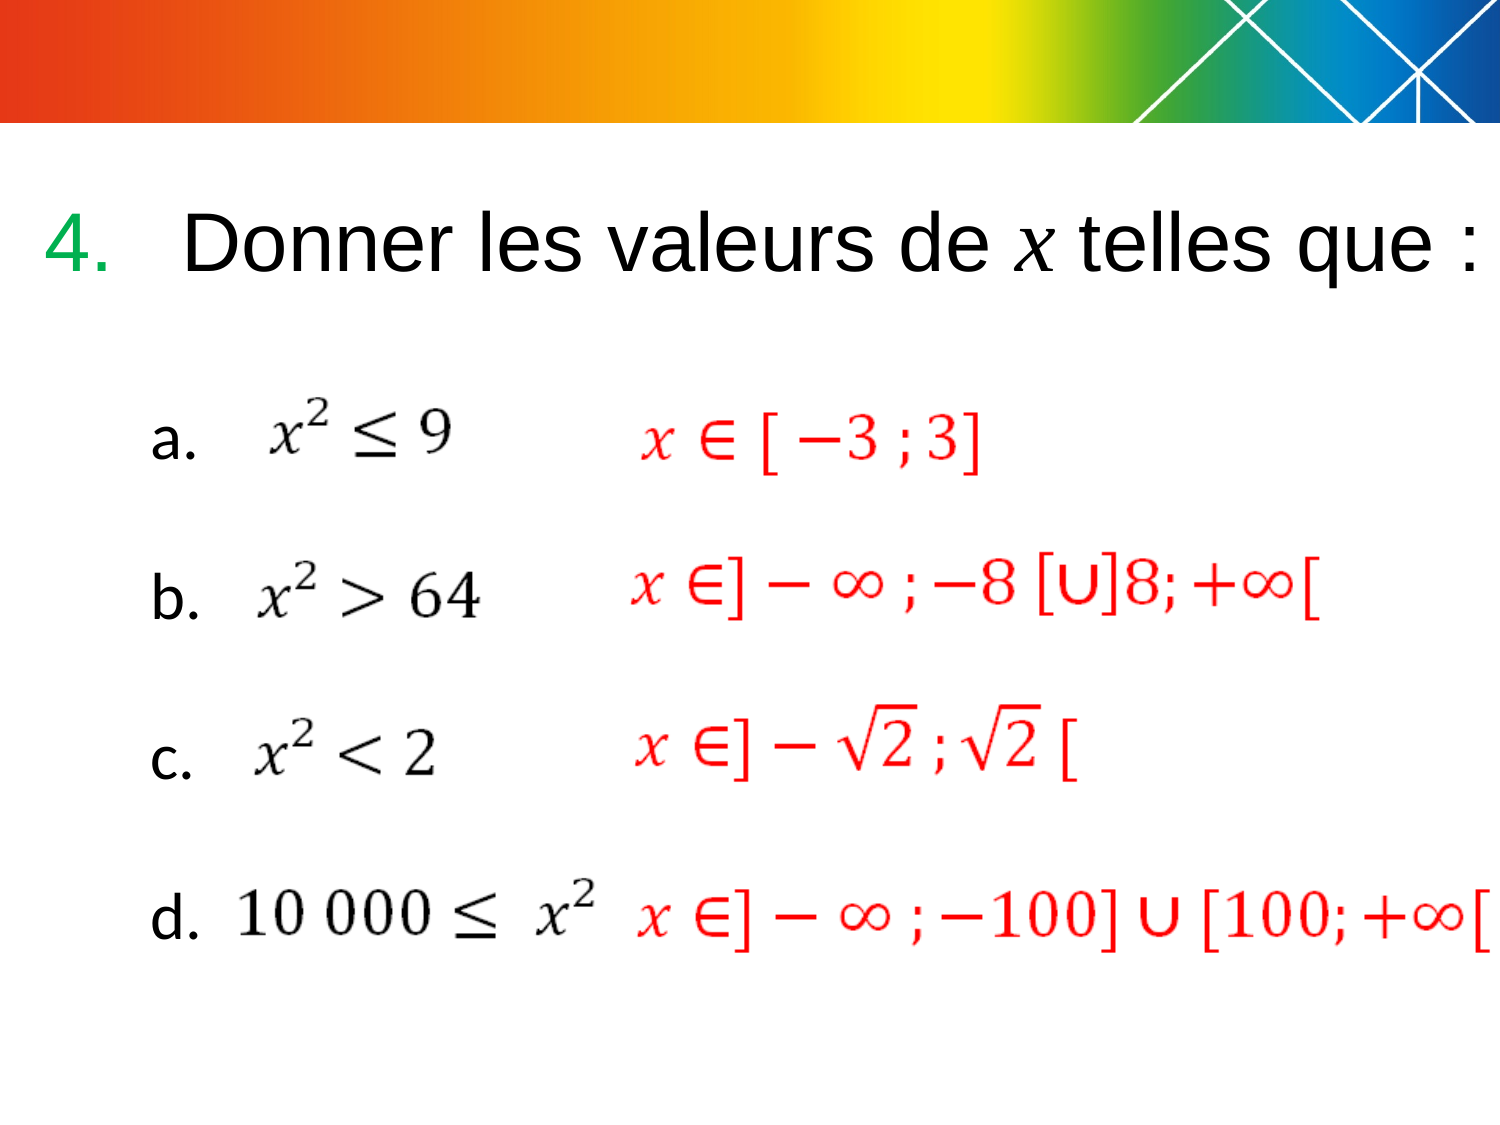

# Donner les valeurs de x telles que :
a.
b.
c.
d.